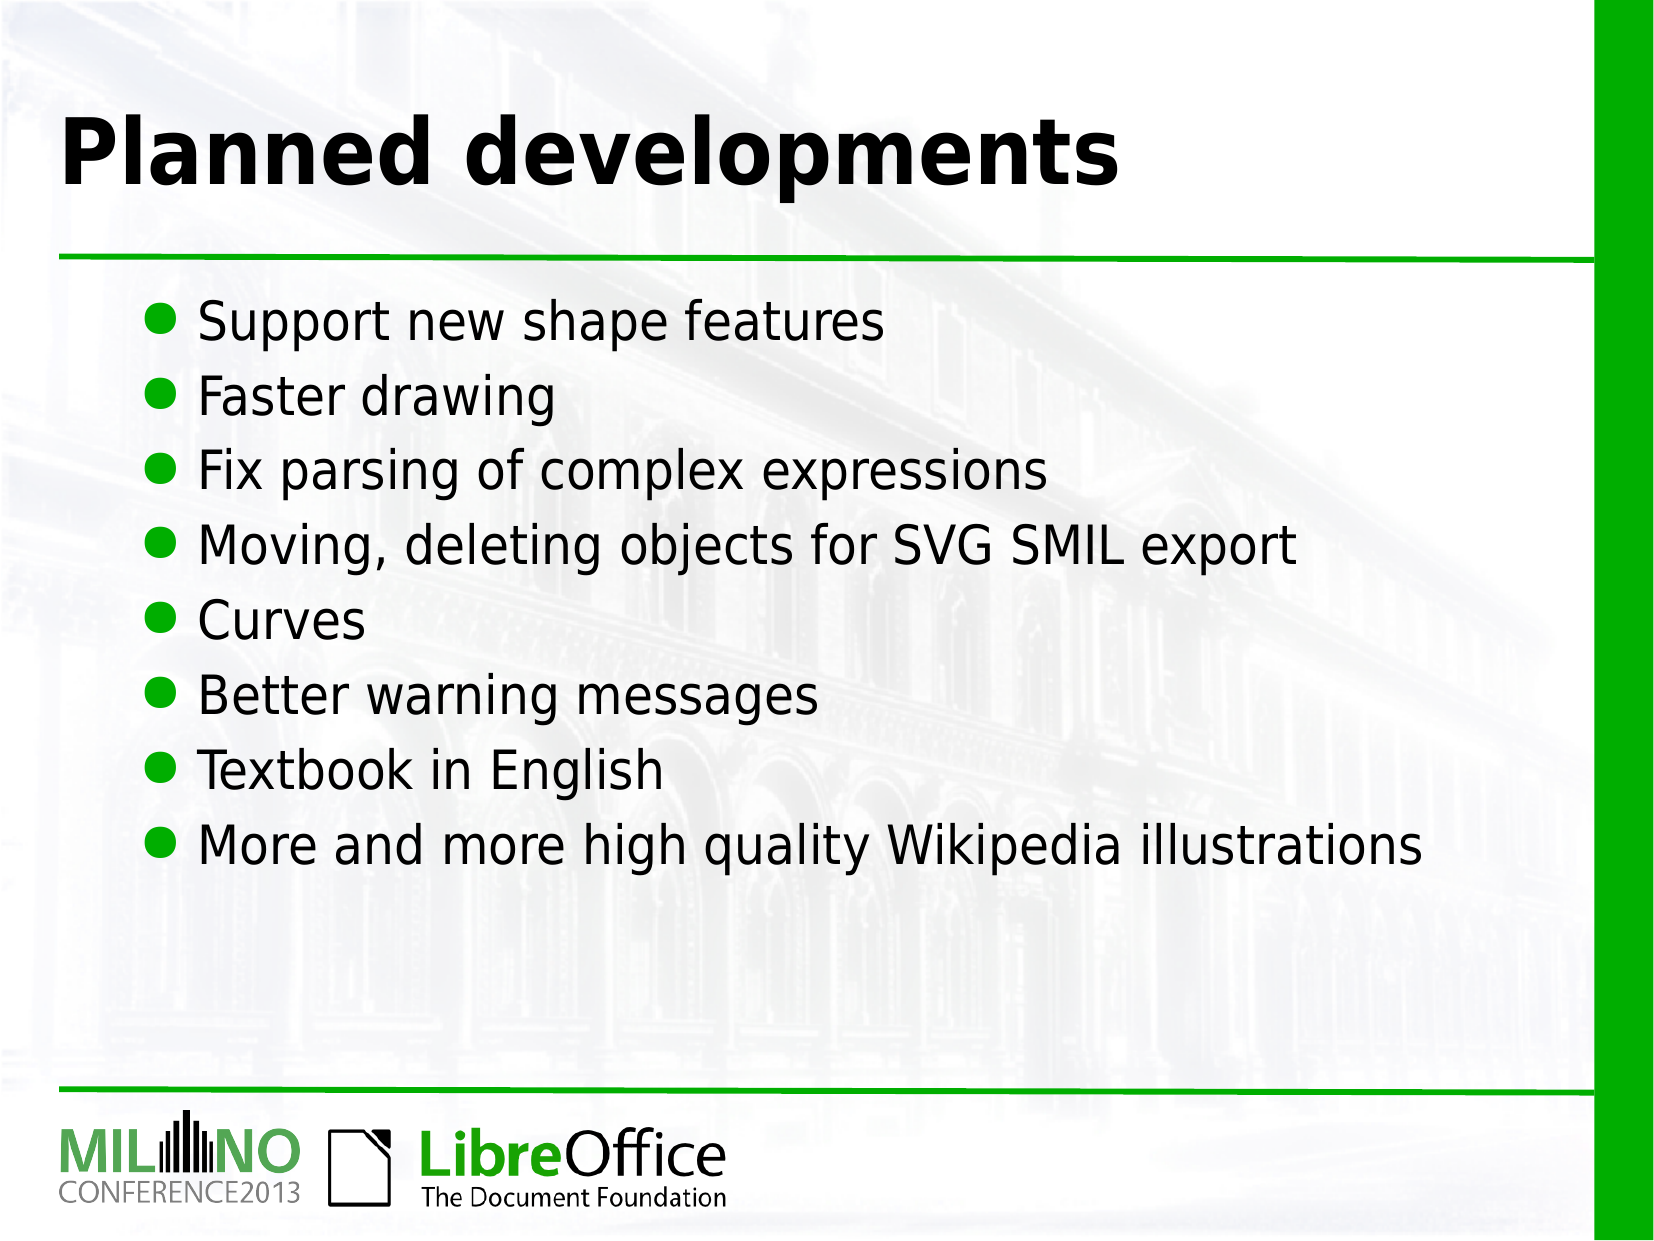

# Planned developments
Support new shape features
Faster drawing
Fix parsing of complex expressions
Moving, deleting objects for SVG SMIL export
Curves
Better warning messages
Textbook in English
More and more high quality Wikipedia illustrations